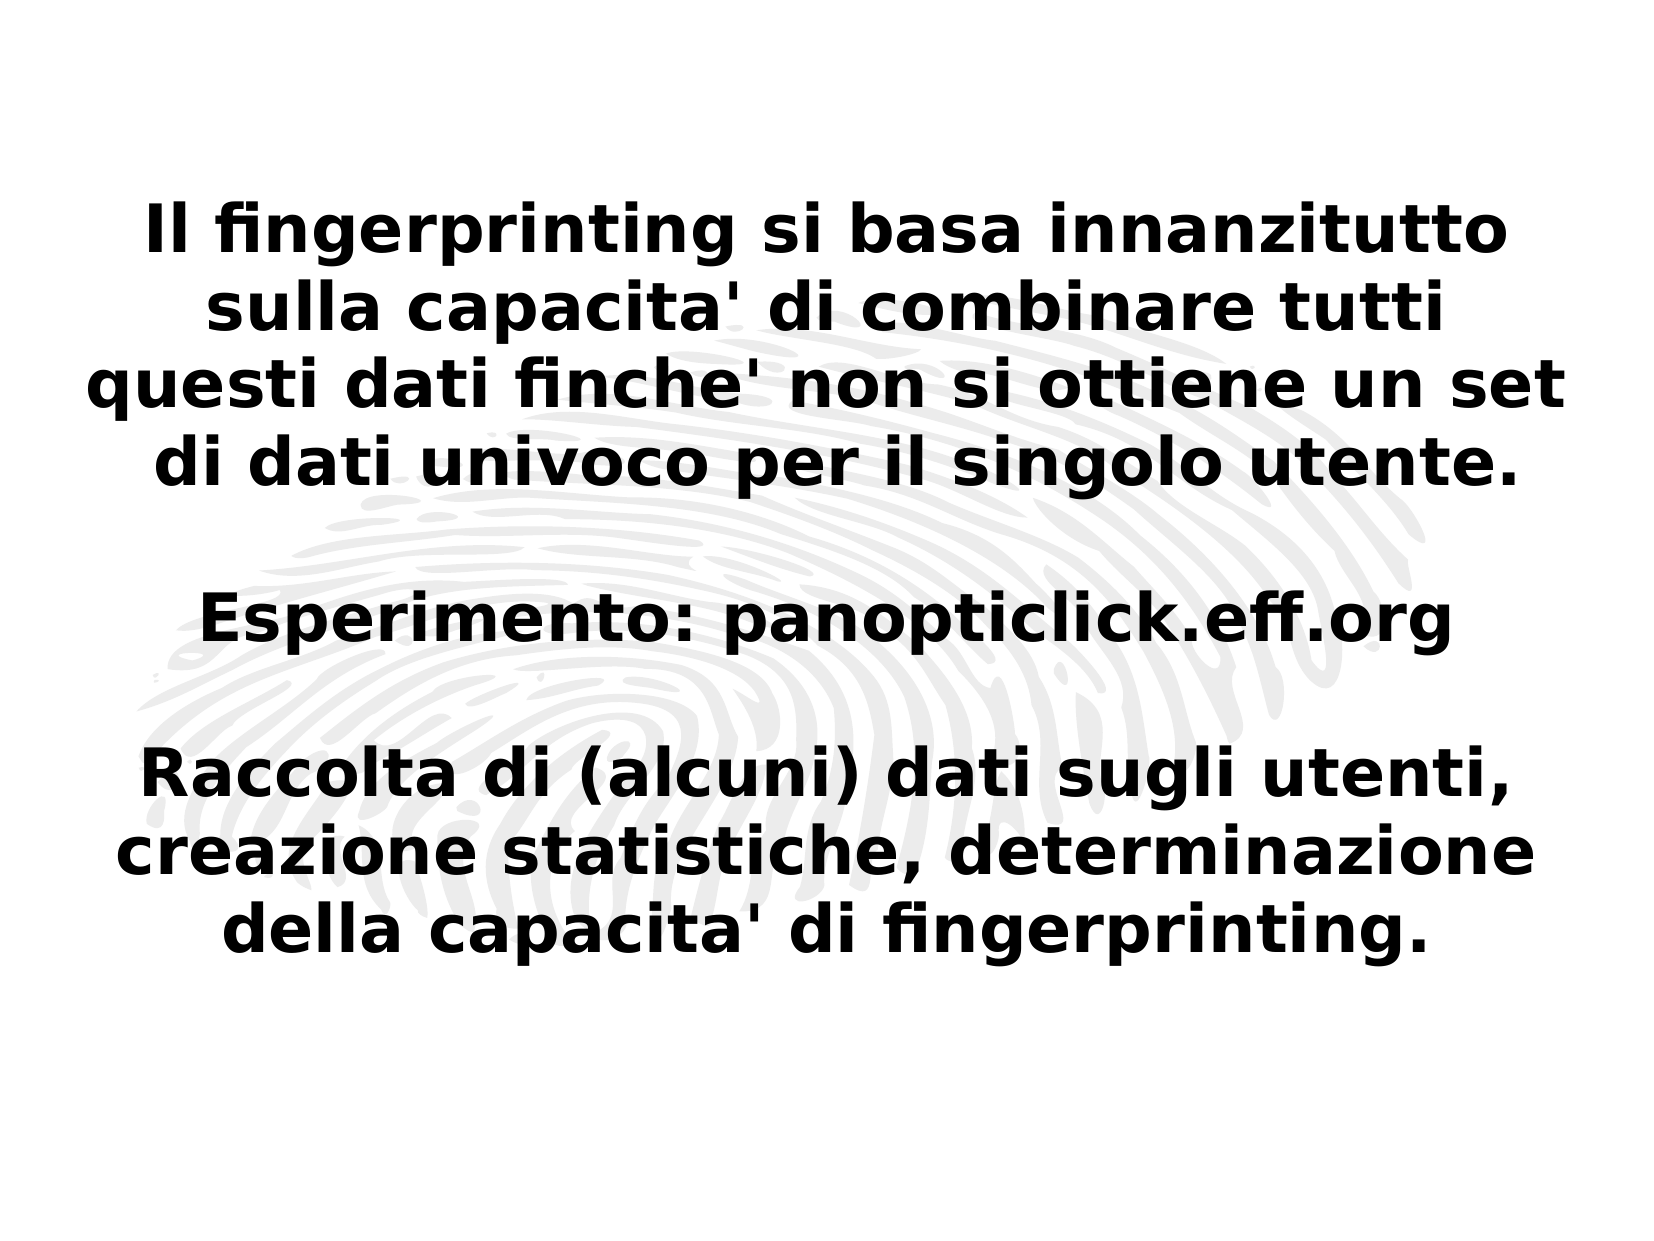

# Il fingerprinting si basa innanzitutto sulla capacita' di combinare tutti questi dati finche' non si ottiene un set di dati univoco per il singolo utente.
Esperimento: panopticlick.eff.org
Raccolta di (alcuni) dati sugli utenti, creazione statistiche, determinazione della capacita' di fingerprinting.